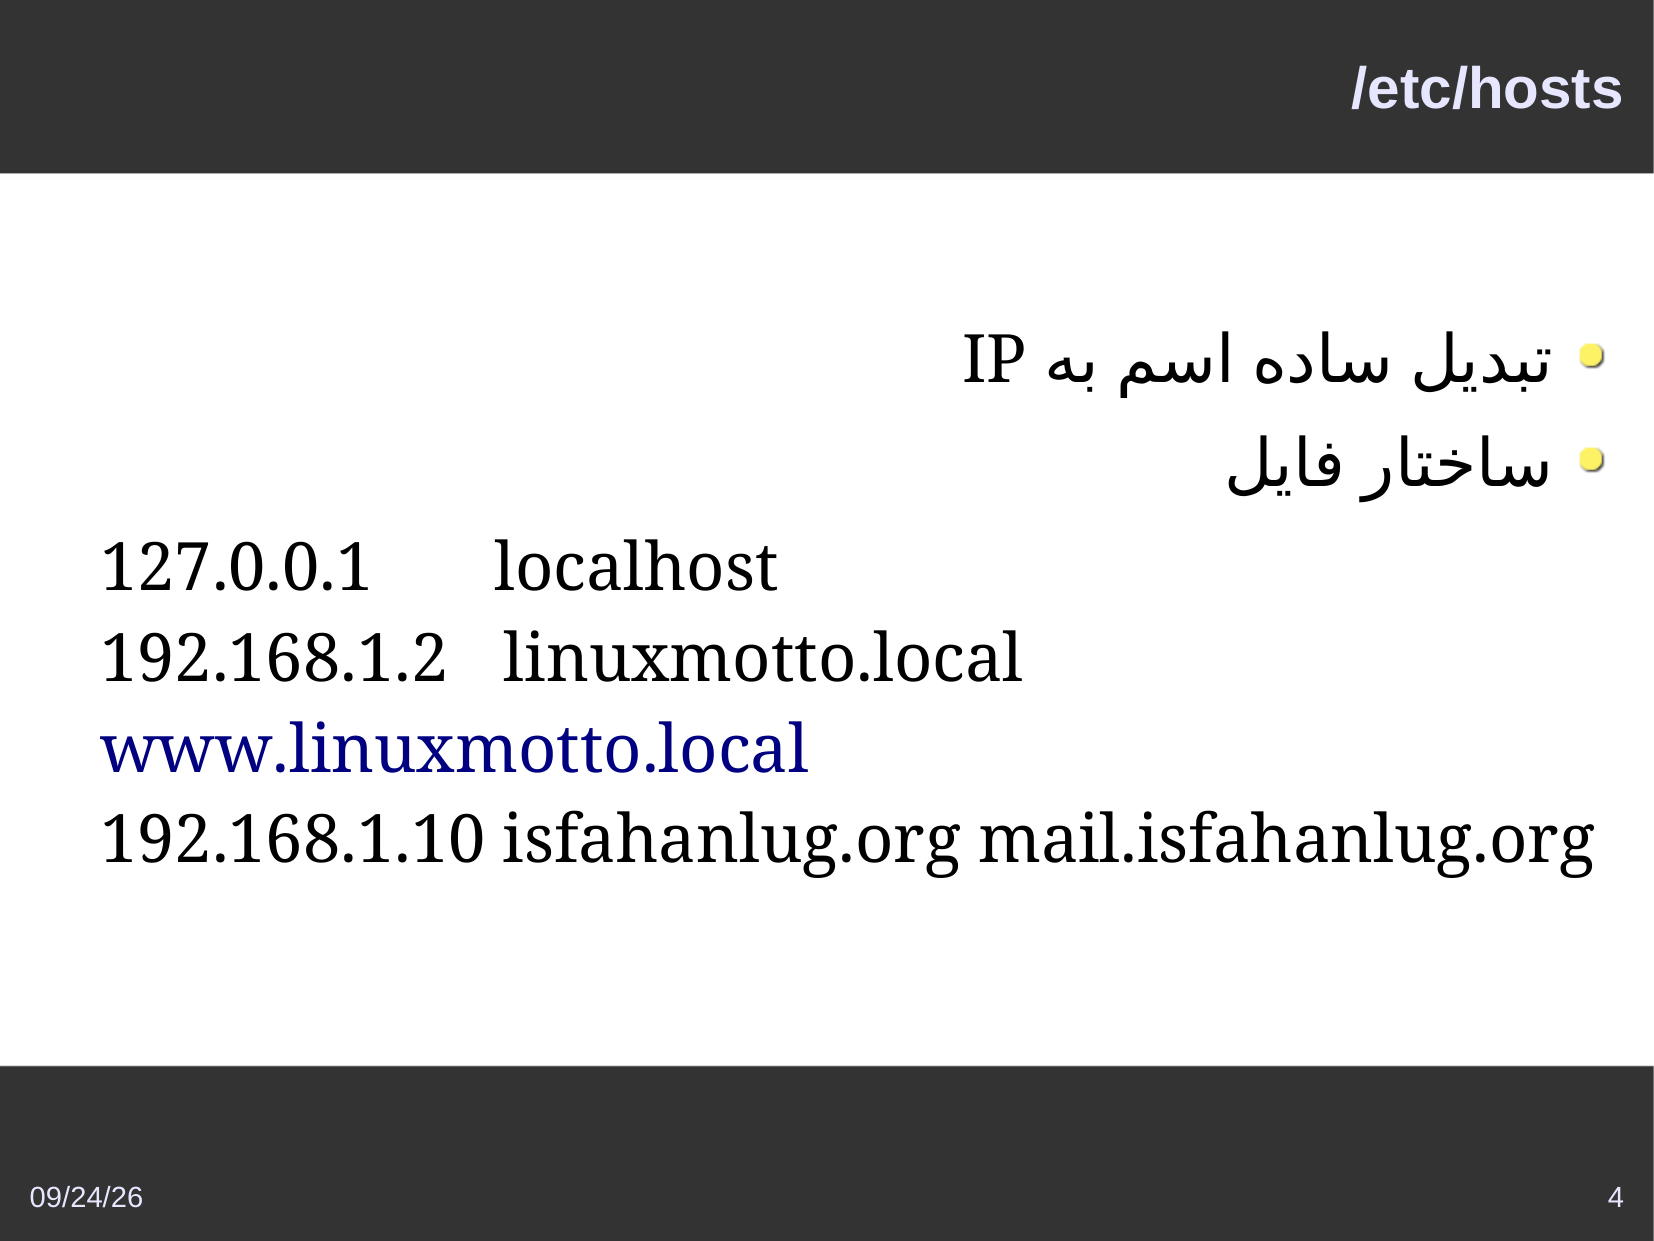

# /etc/hosts
تبدیل ساده اسم به IP
ساختار فایل
127.0.0.1 localhost
192.168.1.2	 linuxmotto.local www.linuxmotto.local
192.168.1.10 isfahanlug.org mail.isfahanlug.org
4